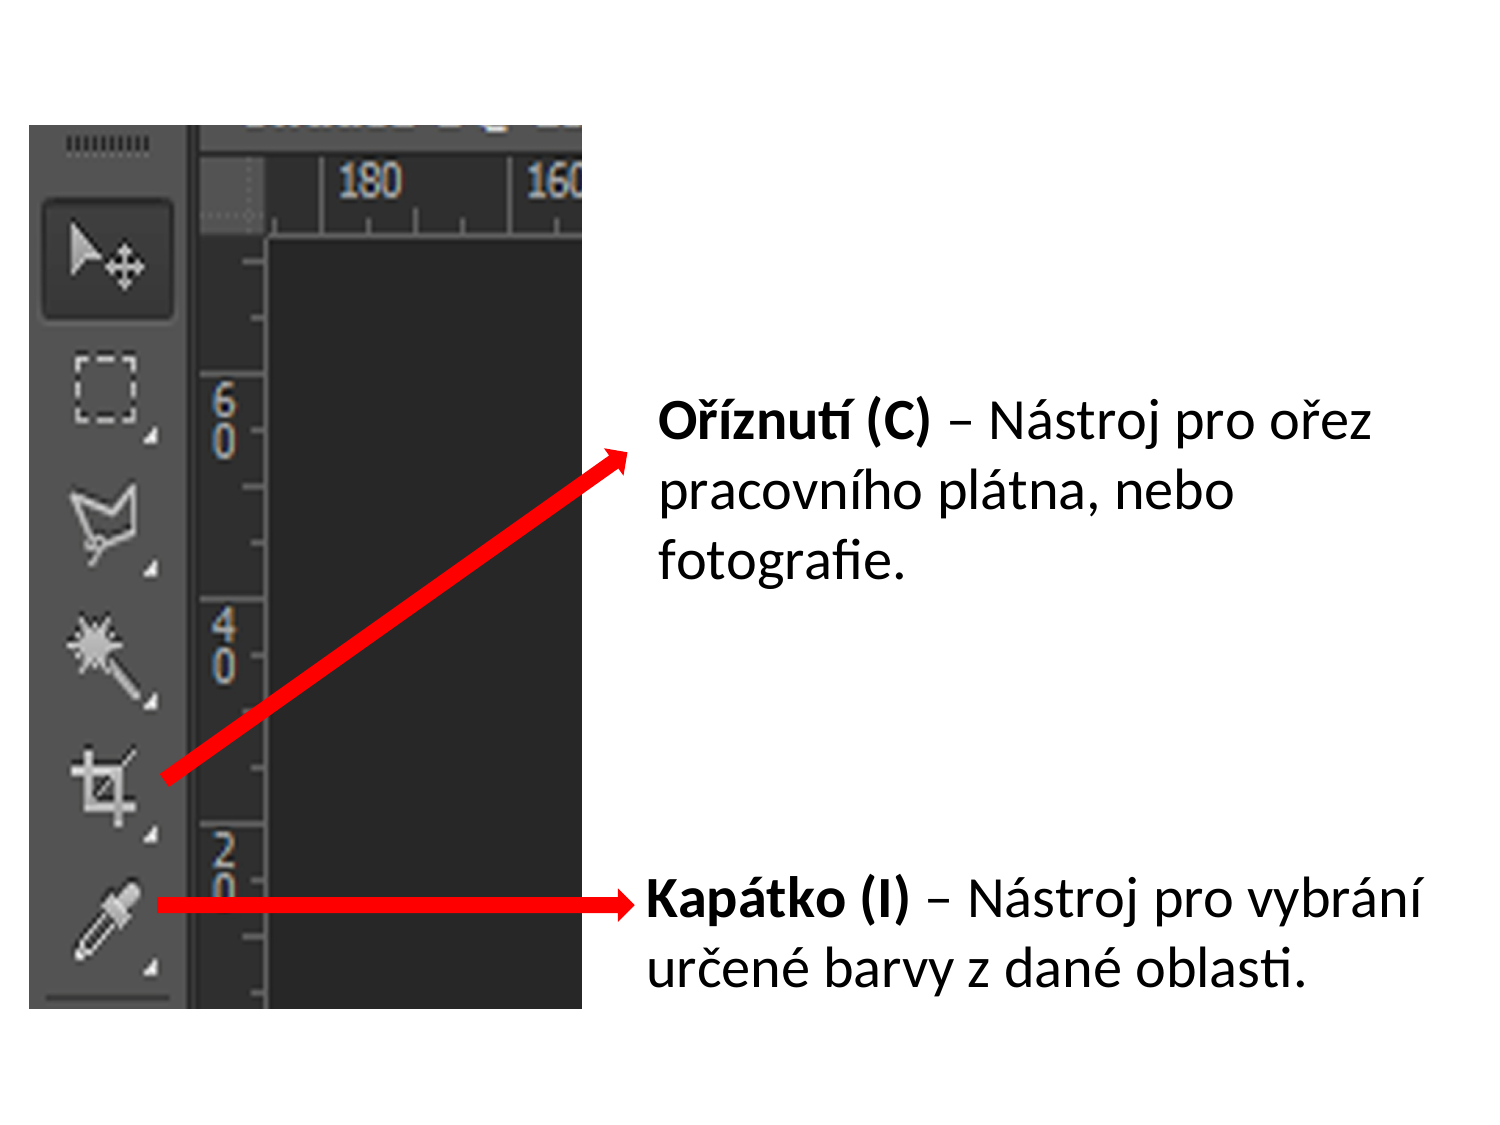

Oříznutí (C) – Nástroj pro ořez pracovního plátna, nebo fotografie.
Kapátko (I) – Nástroj pro vybrání určené barvy z dané oblasti.